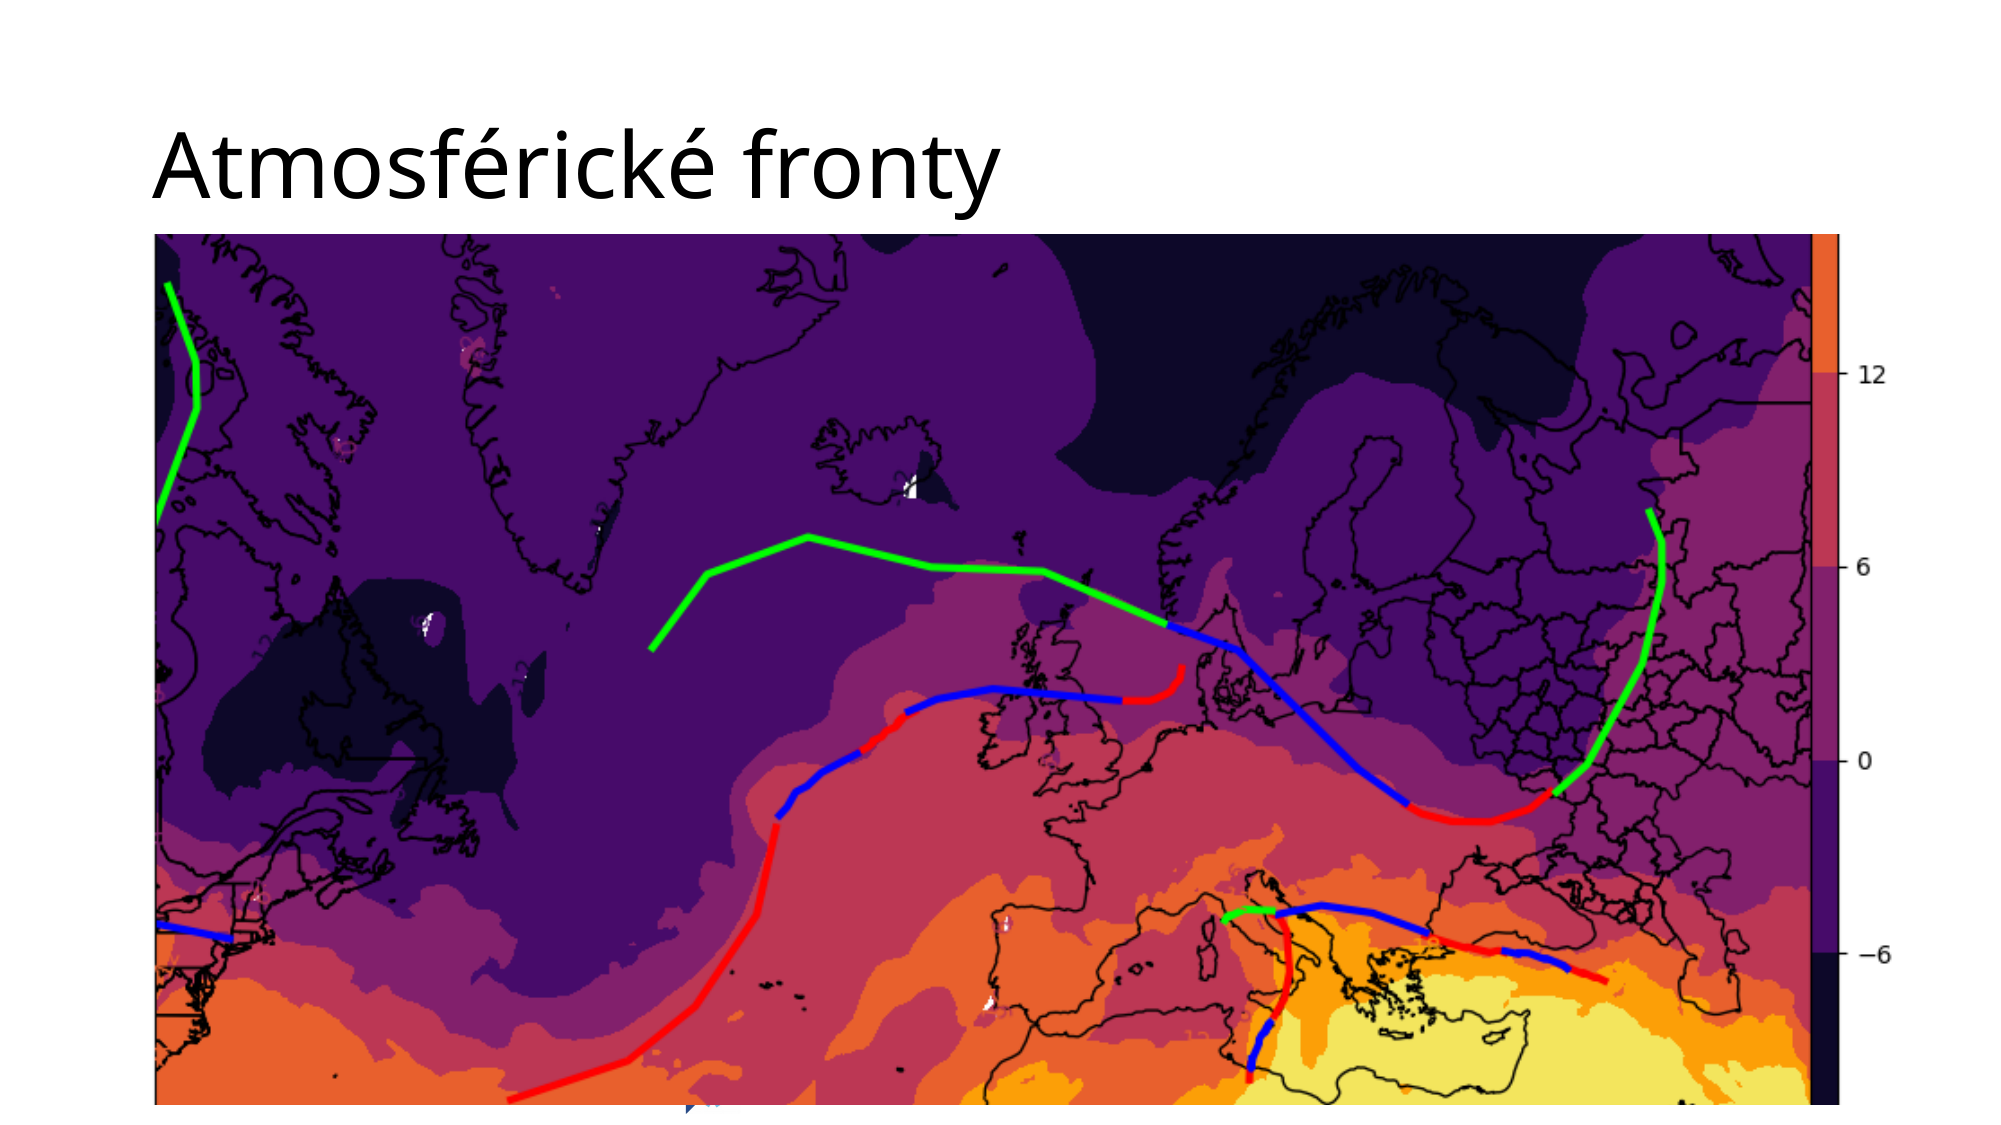

# Atmosférické fronty
Středoškolská odborná činnost 2024